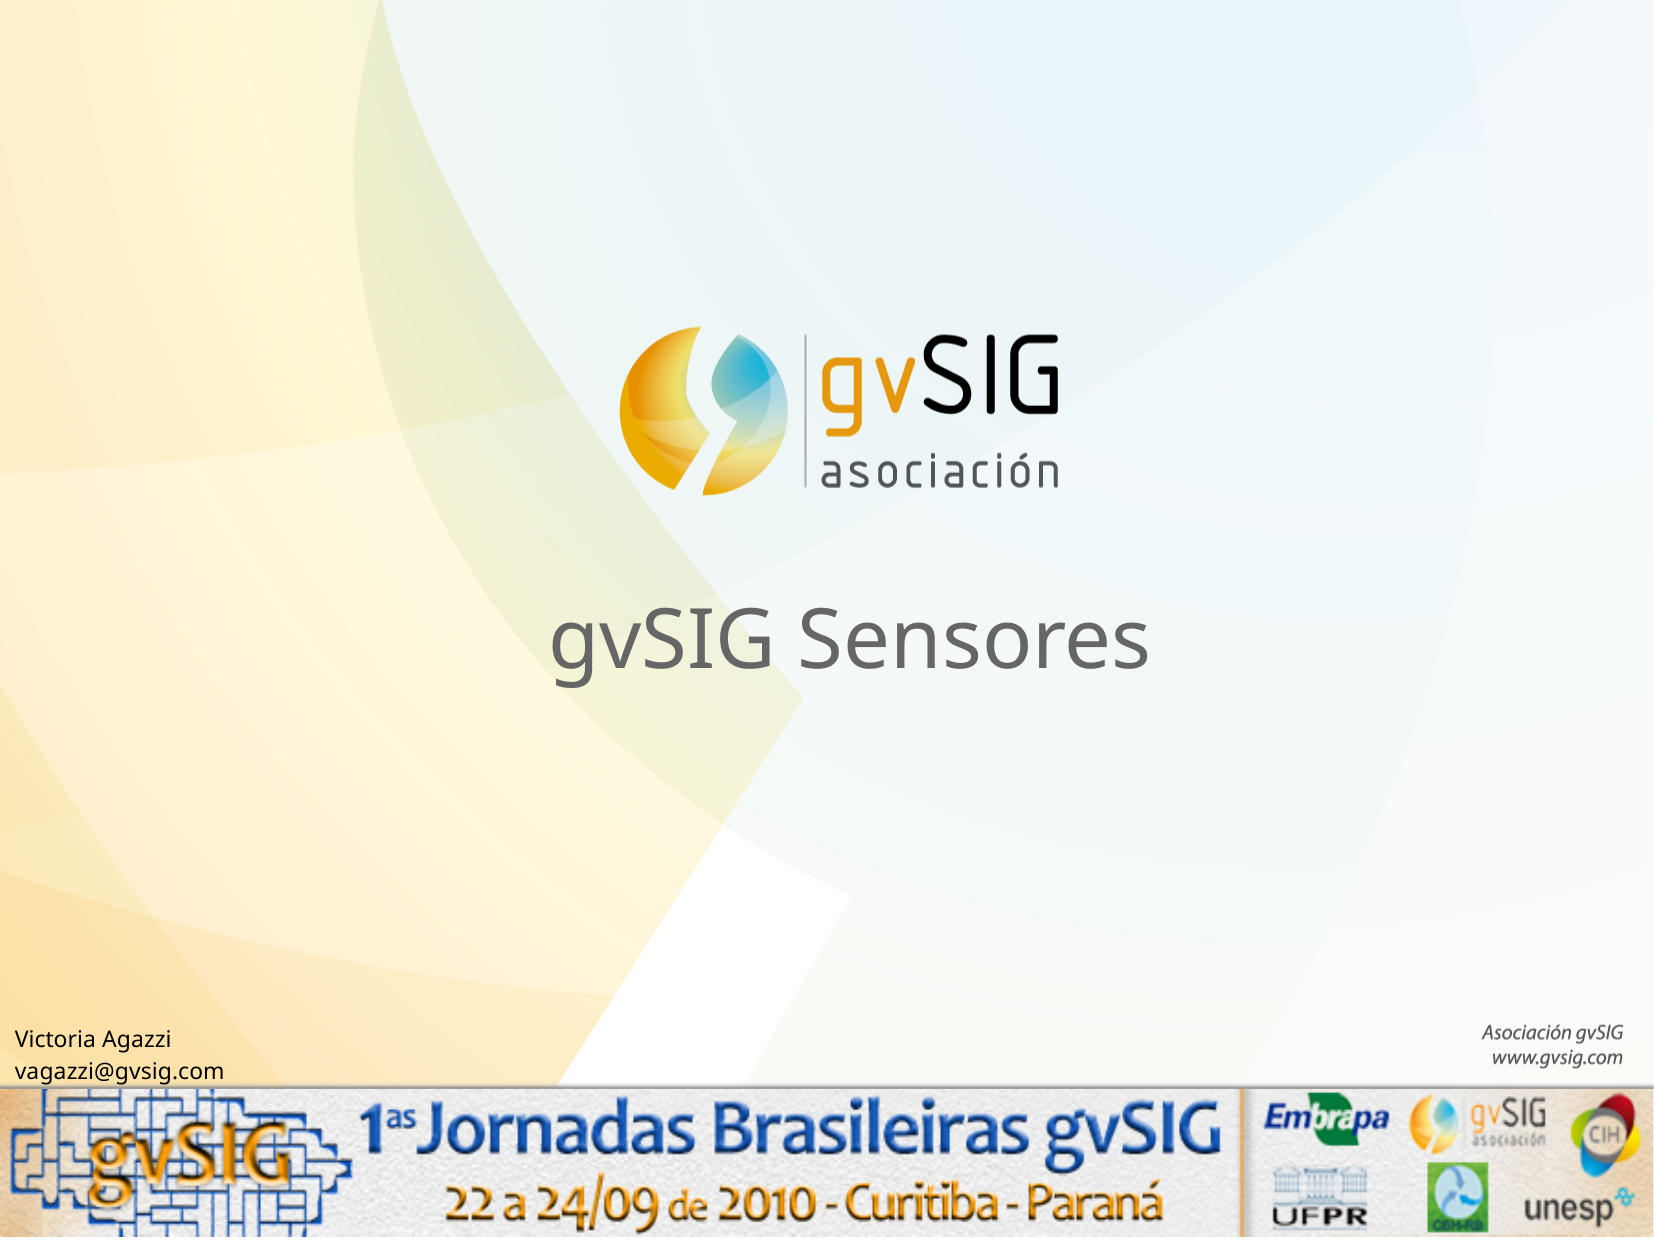

# gvSIG Sensores
Victoria Agazzi
vagazzi@gvsig.com
Espacio para logotipos